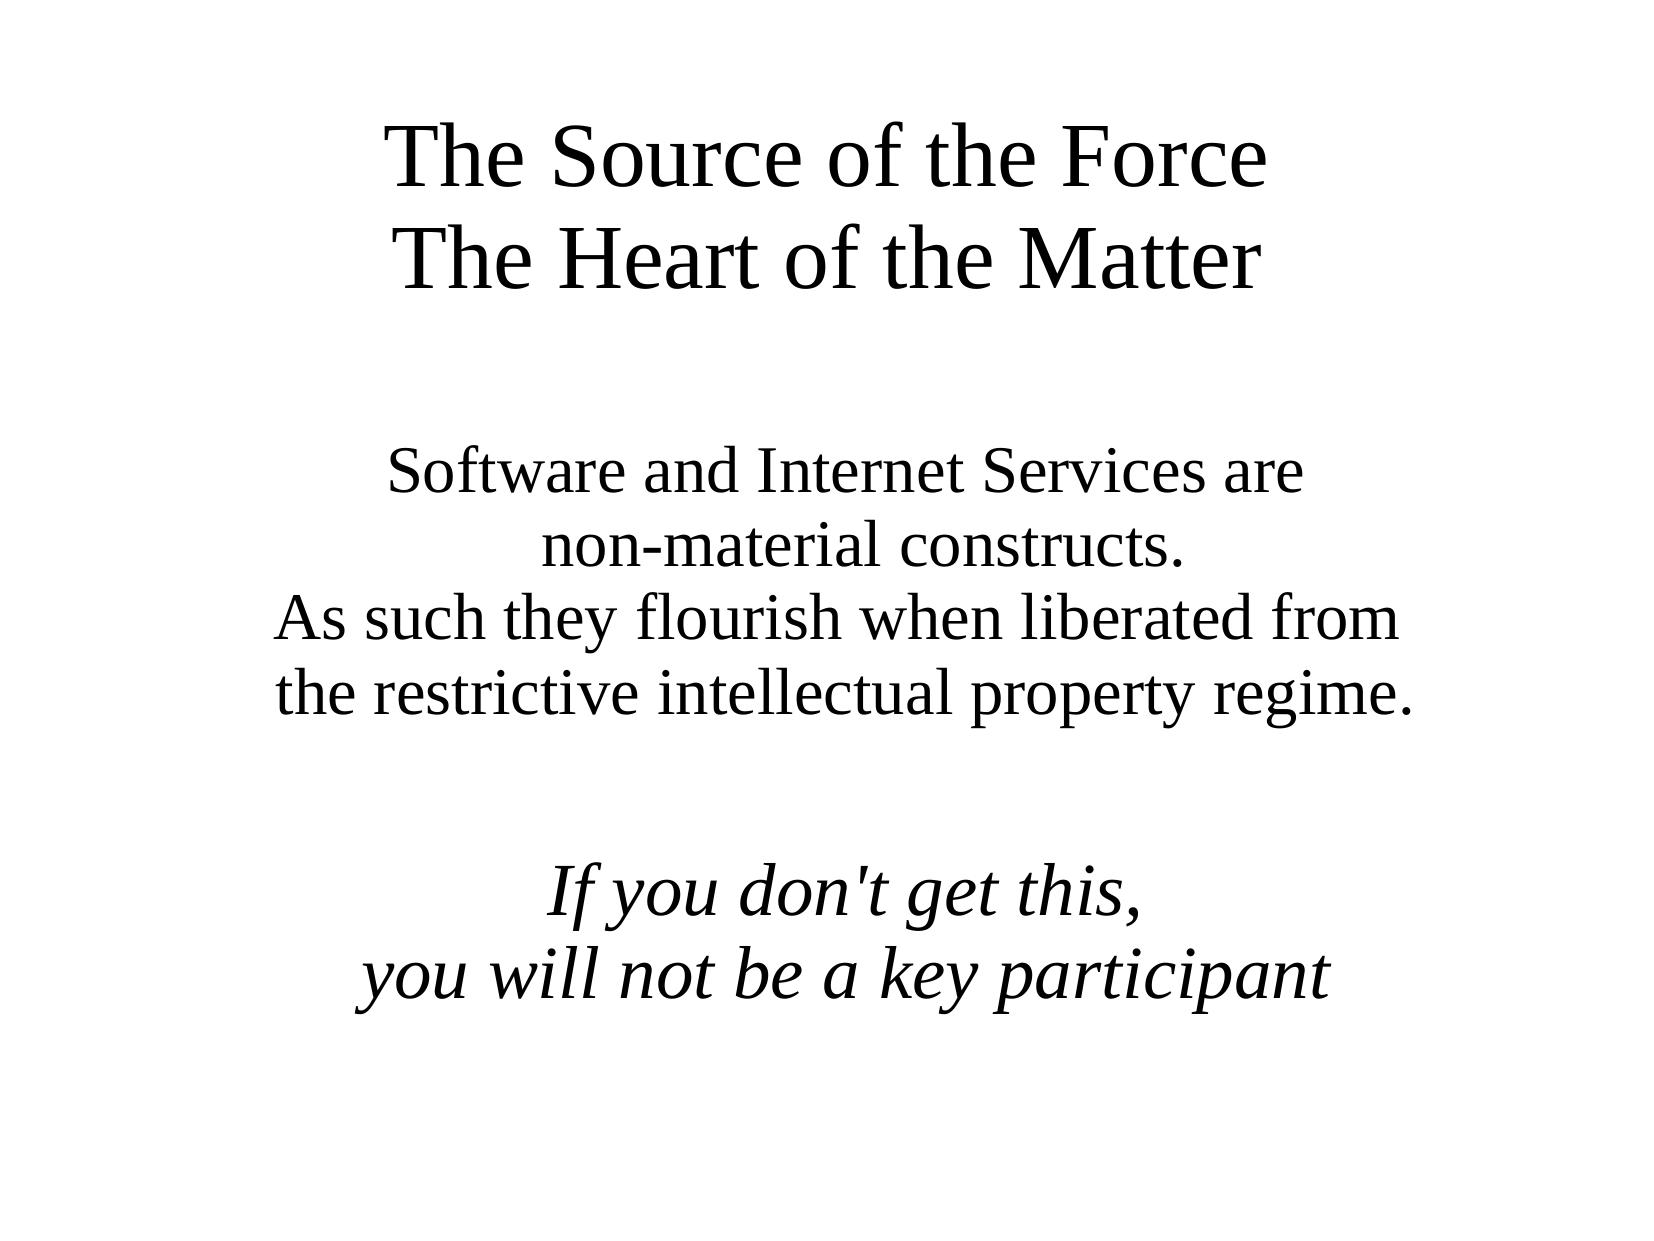

# The Source of the Force The Heart of the Matter
Software and Internet Services are
non-material constructs.
As such they flourish when liberated from
the restrictive intellectual property regime.
If you don't get this,
you will not be a key participant